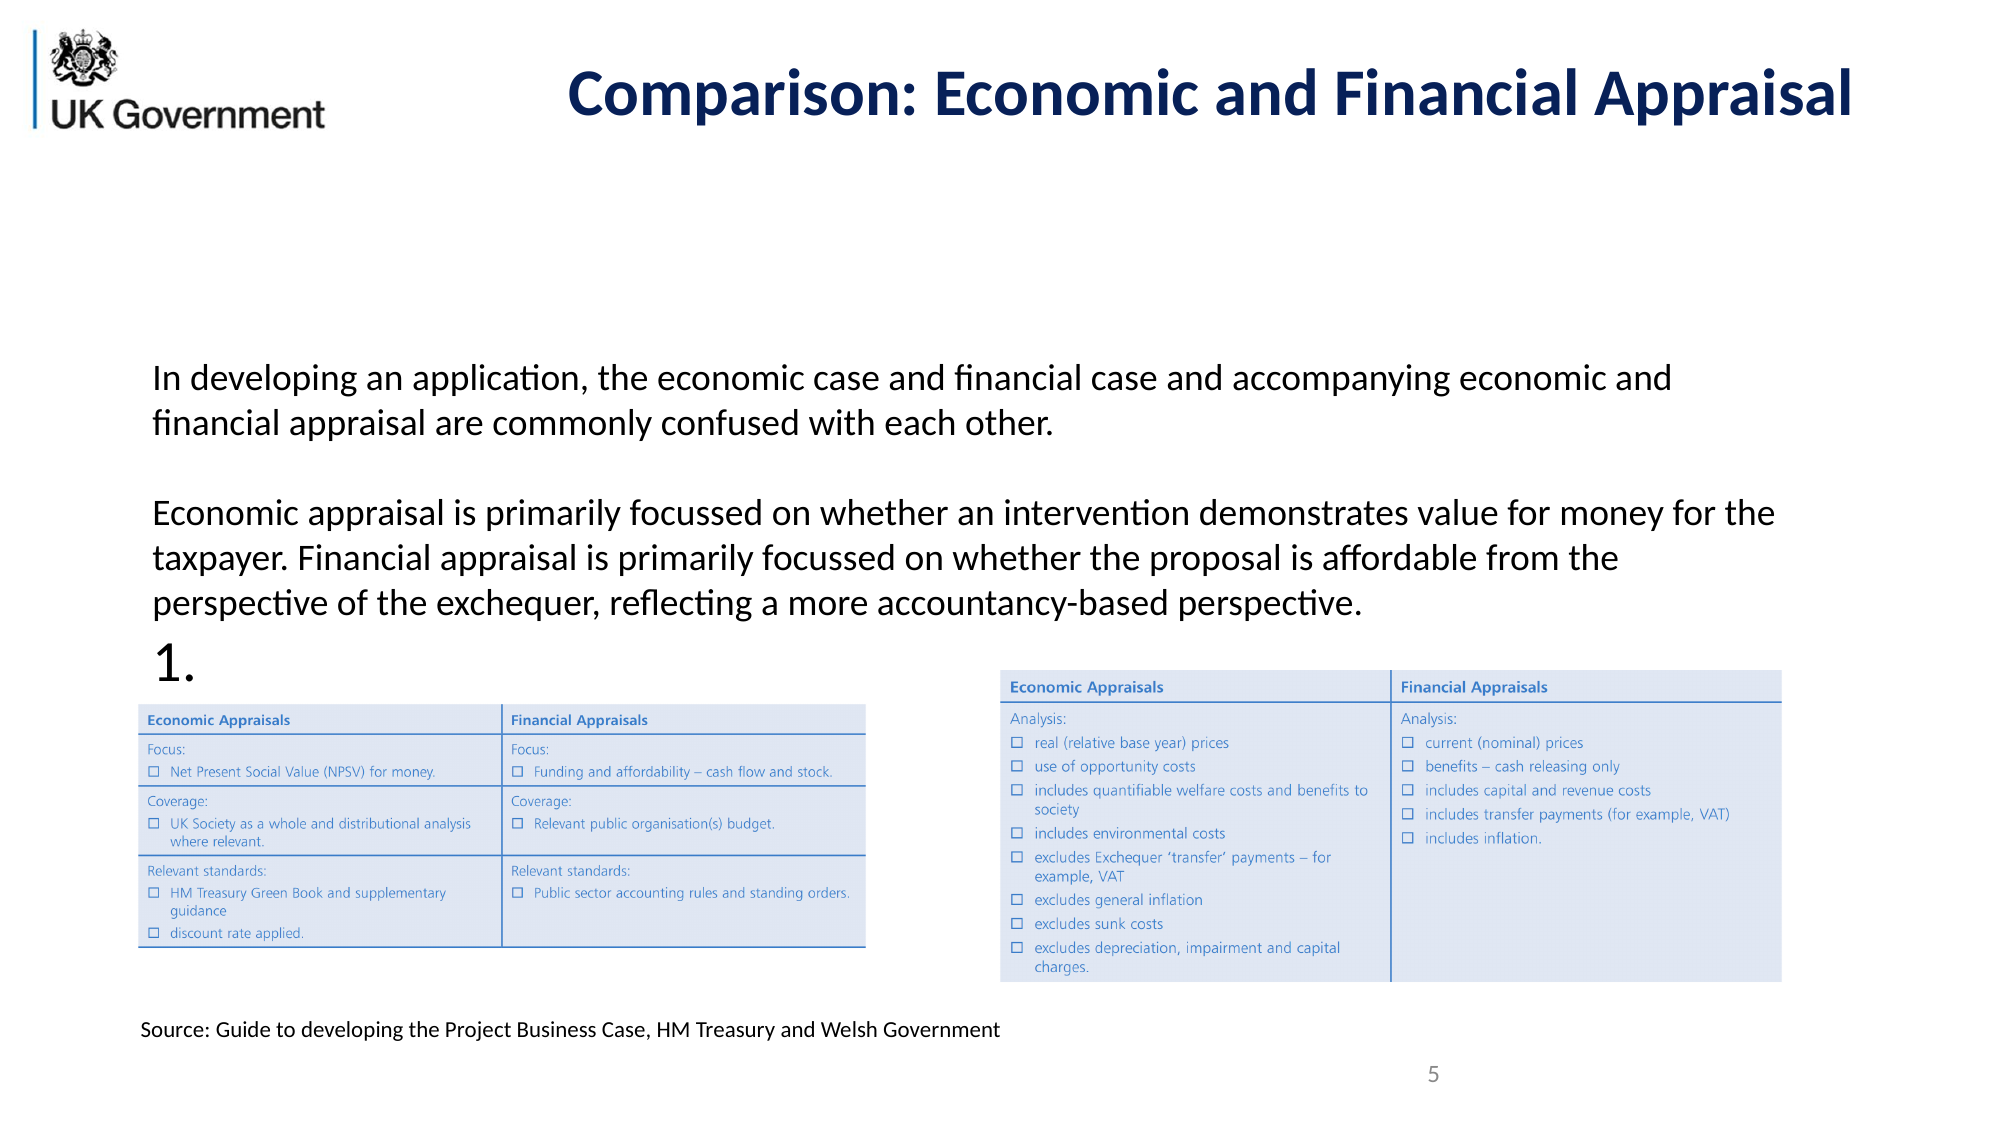

Comparison: Economic and Financial Appraisal
In developing an application, the economic case and financial case and accompanying economic and financial appraisal are commonly confused with each other.
Economic appraisal is primarily focussed on whether an intervention demonstrates value for money for the taxpayer. Financial appraisal is primarily focussed on whether the proposal is affordable from the perspective of the exchequer, reflecting a more accountancy-based perspective.
Source: Guide to developing the Project Business Case, HM Treasury and Welsh Government
1